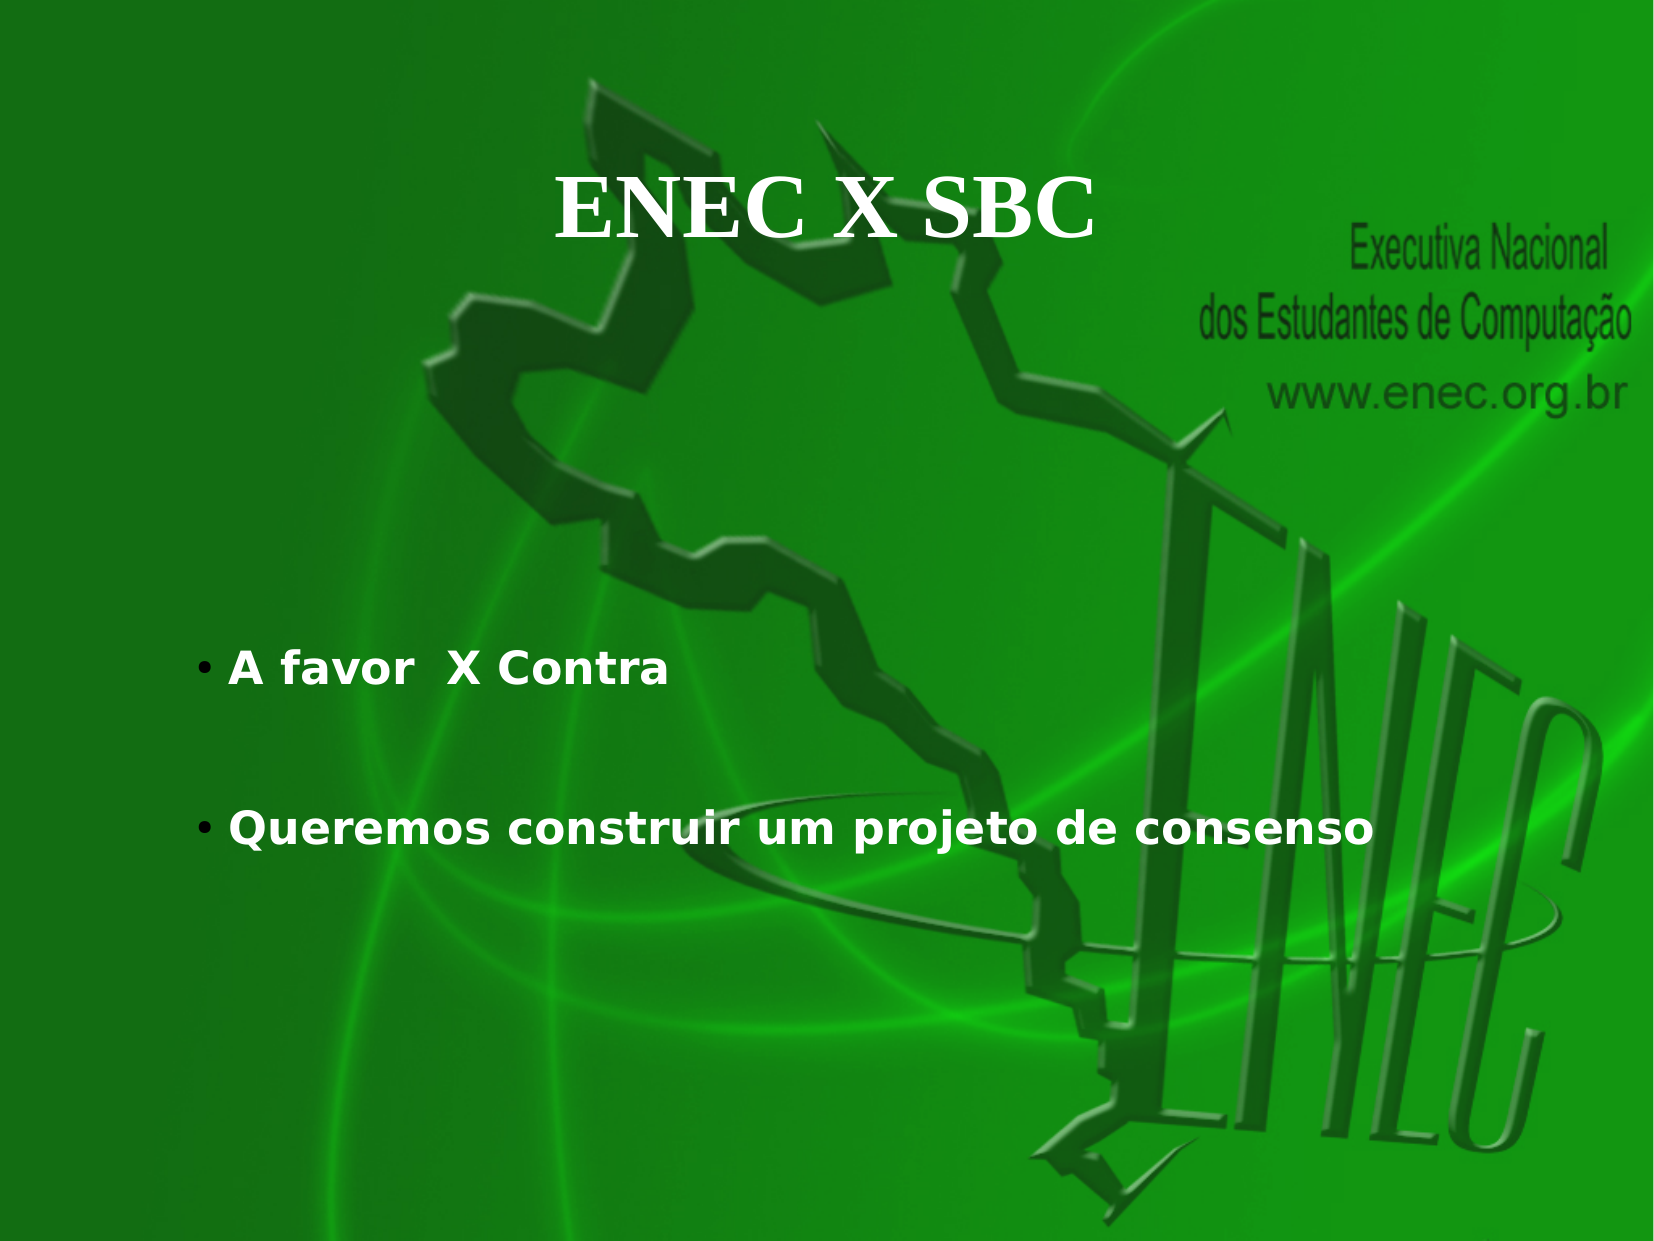

# ENEC X SBC
 A favor X Contra
 Queremos construir um projeto de consenso